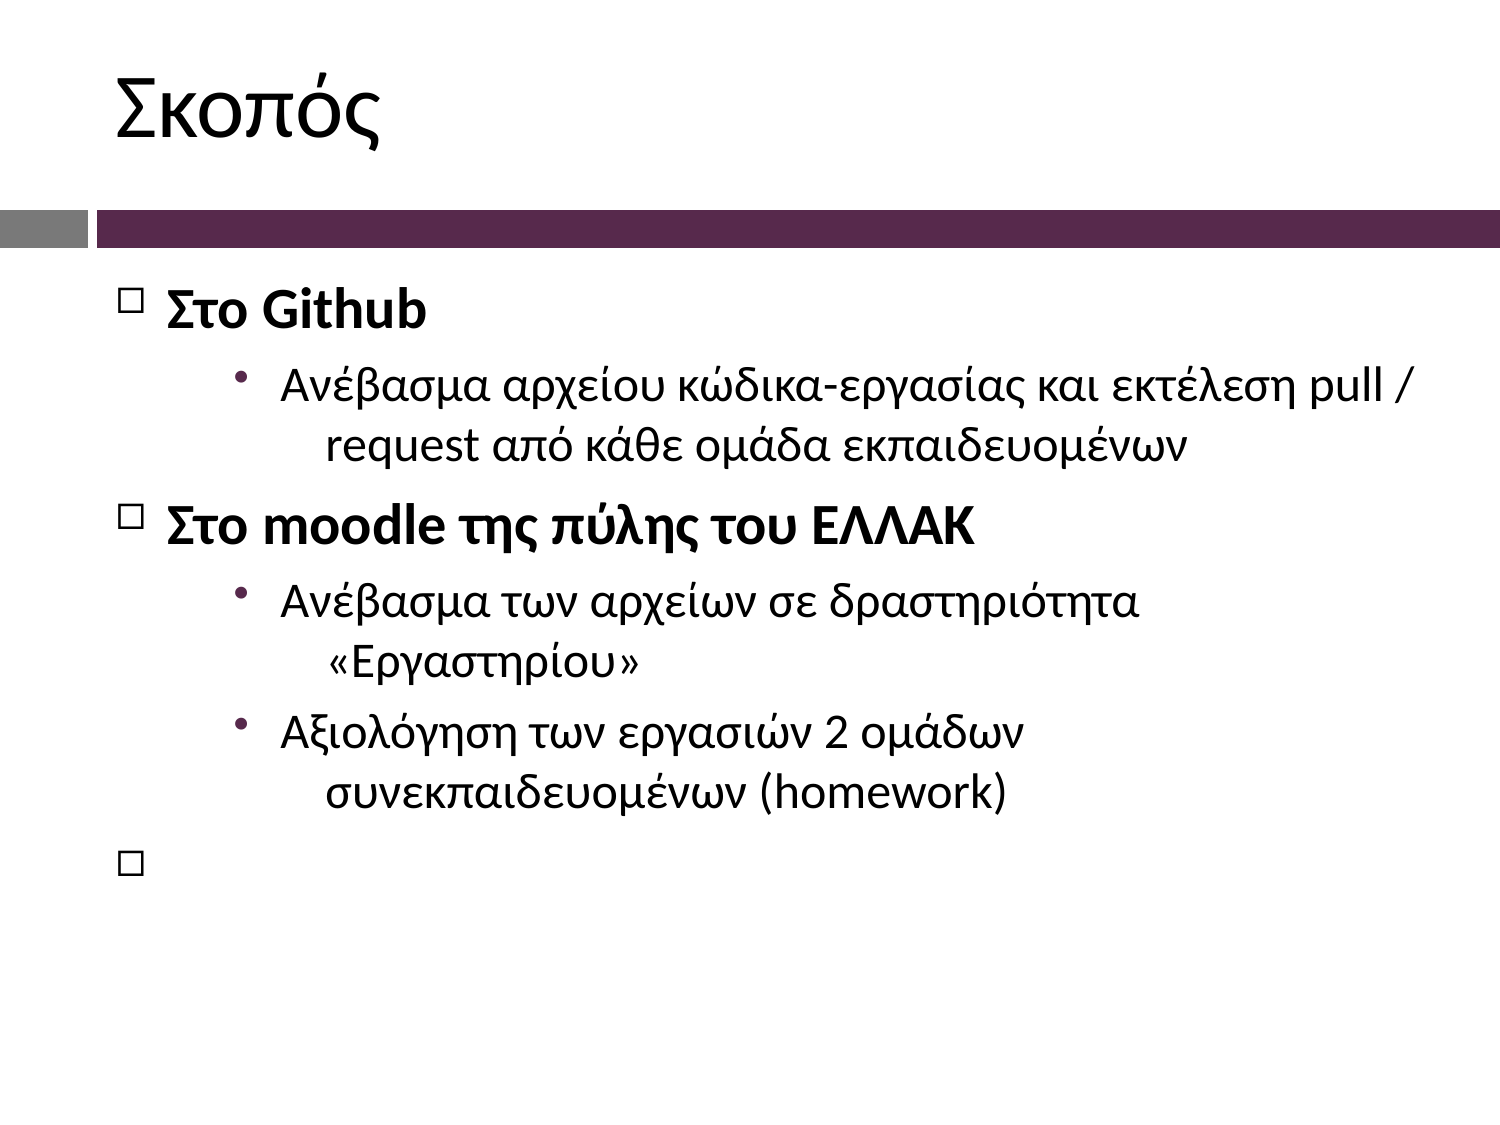

# Σκοπός
Στο Github
Ανέβασμα αρχείου κώδικα-εργασίας και εκτέλεση pull / request από κάθε ομάδα εκπαιδευομένων
Στο moodle της πύλης του ΕΛΛΑΚ
Ανέβασμα των αρχείων σε δραστηριότητα «Εργαστηρίου»
Αξιολόγηση των εργασιών 2 ομάδων συνεκπαιδευομένων (homework)